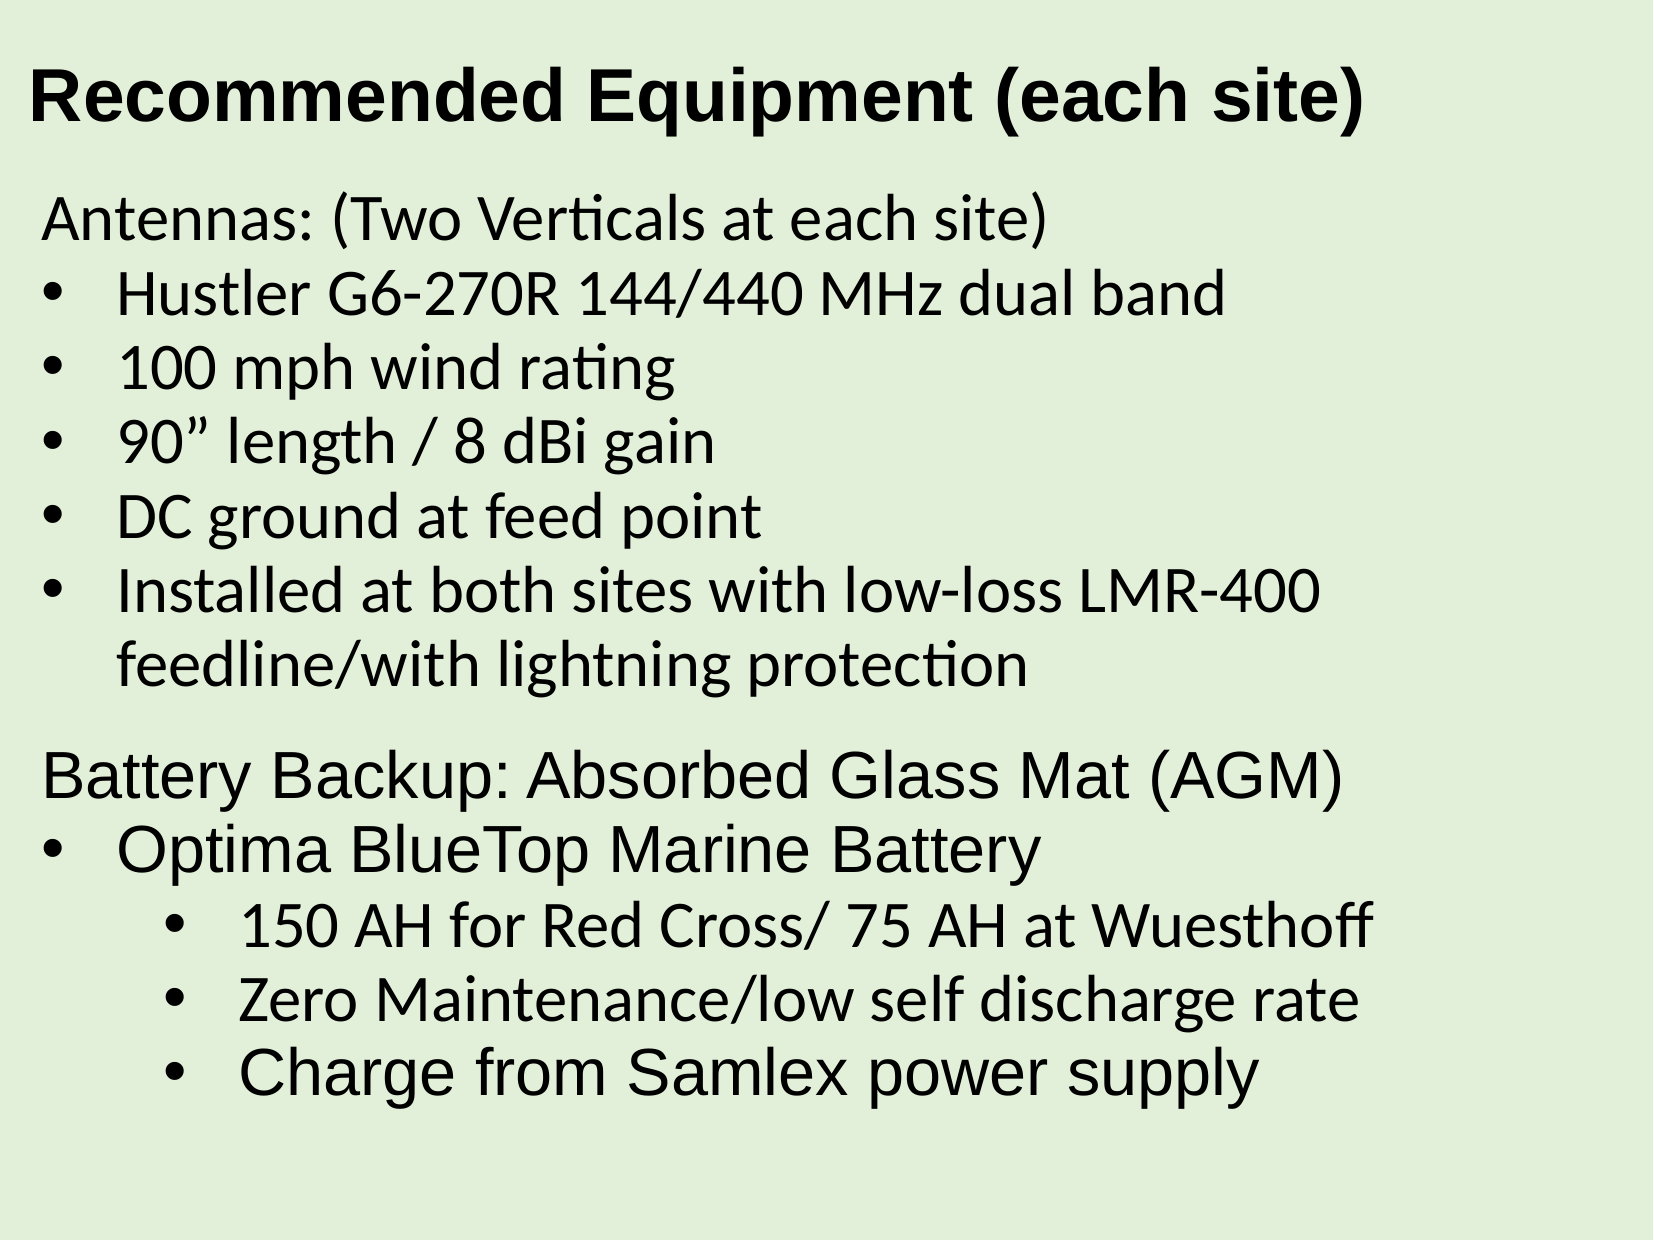

# Recommended Equipment (each site)
Antennas: (Two Verticals at each site)
Hustler G6-270R 144/440 MHz dual band
100 mph wind rating
90” length / 8 dBi gain
DC ground at feed point
Installed at both sites with low-loss LMR-400 feedline/with lightning protection
Battery Backup: Absorbed Glass Mat (AGM)
Optima BlueTop Marine Battery
150 AH for Red Cross/ 75 AH at Wuesthoff
Zero Maintenance/low self discharge rate
Charge from Samlex power supply